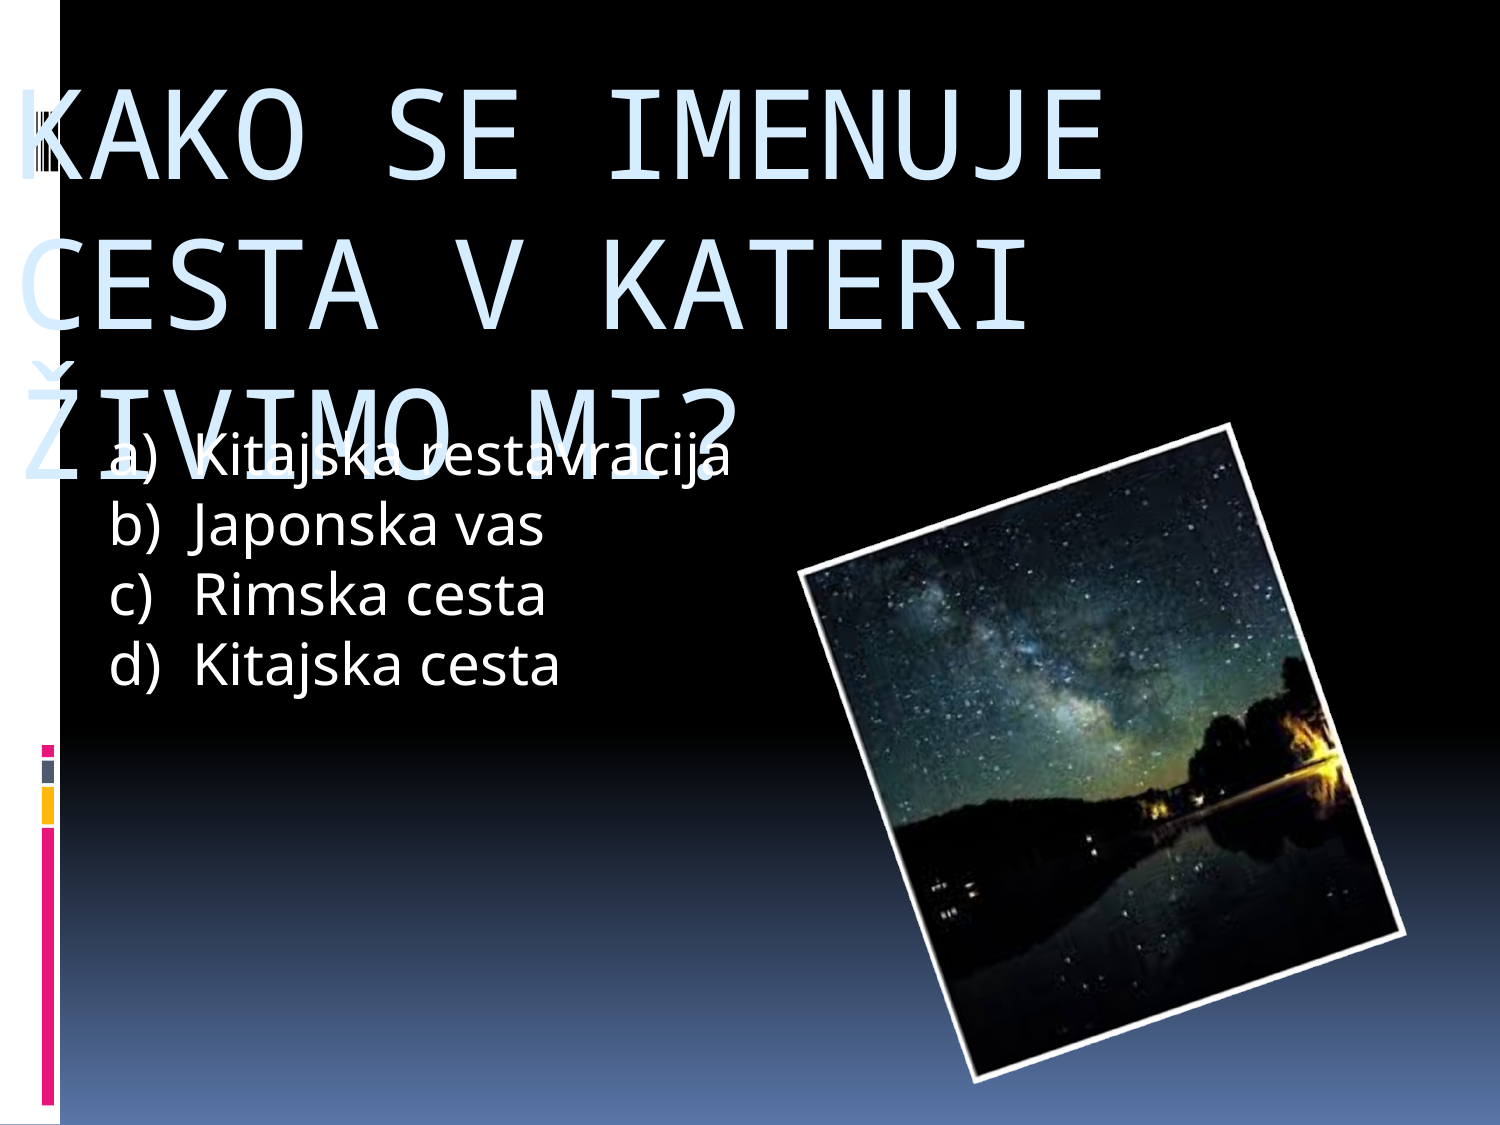

# KAKO SE IMENUJE CESTA V KATERI ŽIVIMO MI?
Kitajska restavracija
Japonska vas
Rimska cesta
Kitajska cesta